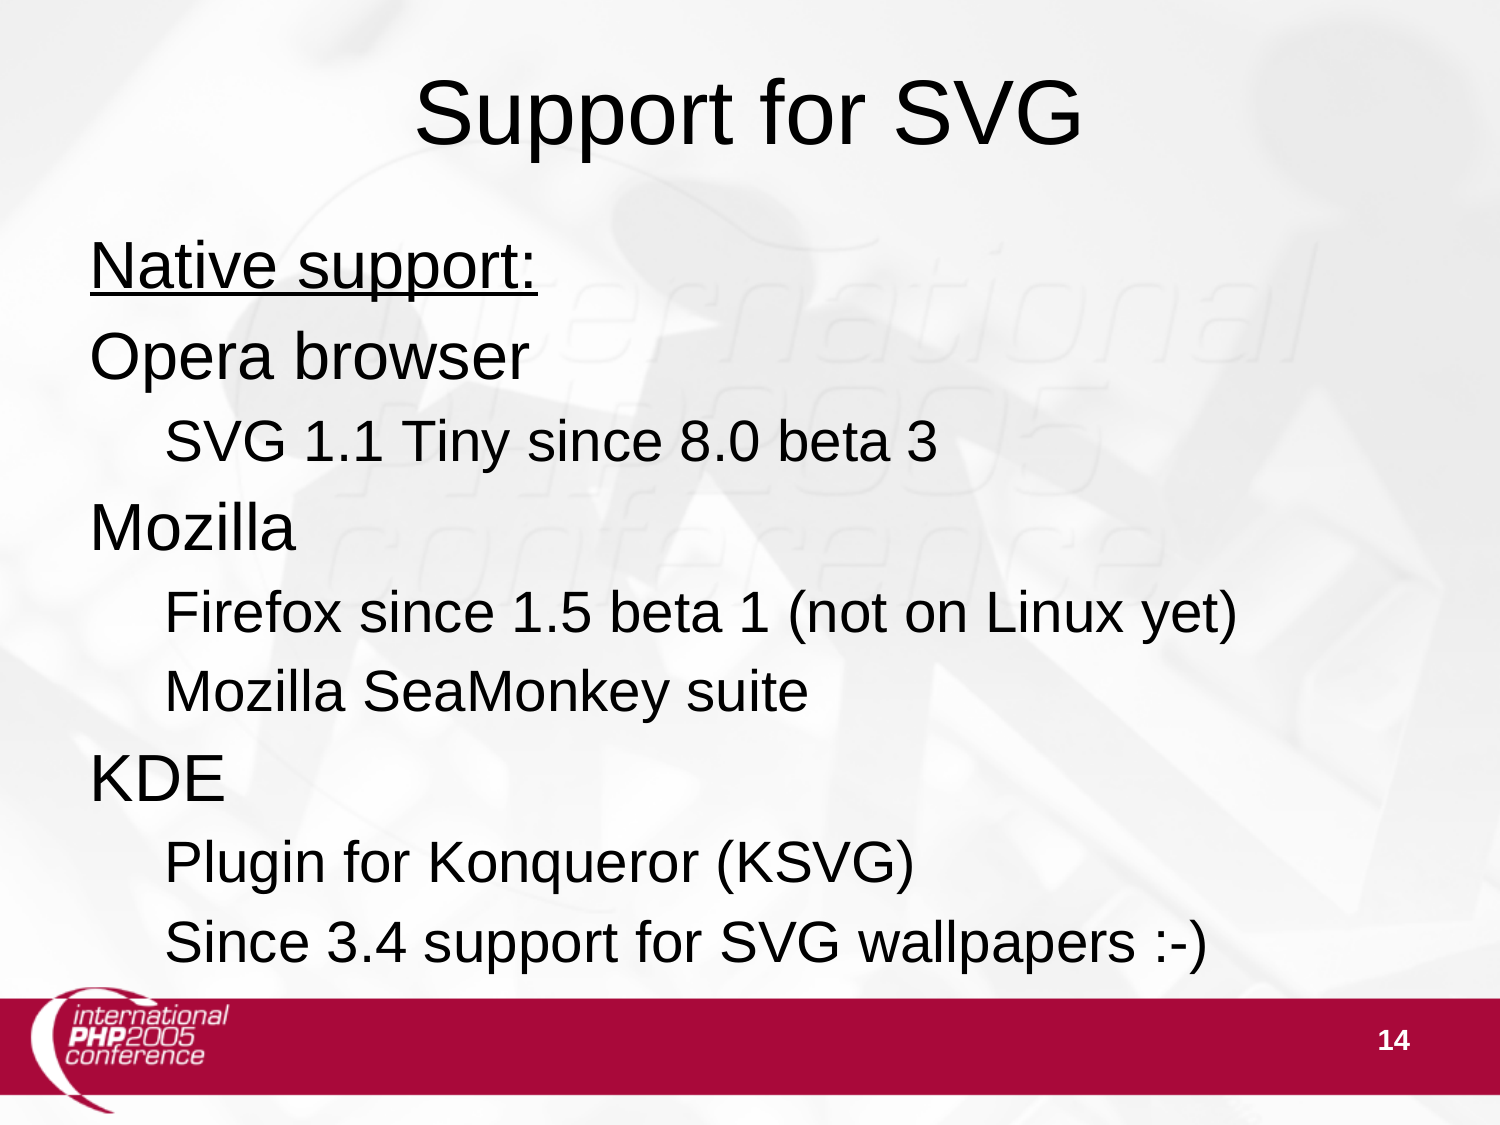

# Support for SVG
Native support:
Opera browser
SVG 1.1 Tiny since 8.0 beta 3
Mozilla
Firefox since 1.5 beta 1 (not on Linux yet)
Mozilla SeaMonkey suite
KDE
Plugin for Konqueror (KSVG)
Since 3.4 support for SVG wallpapers :-)
14